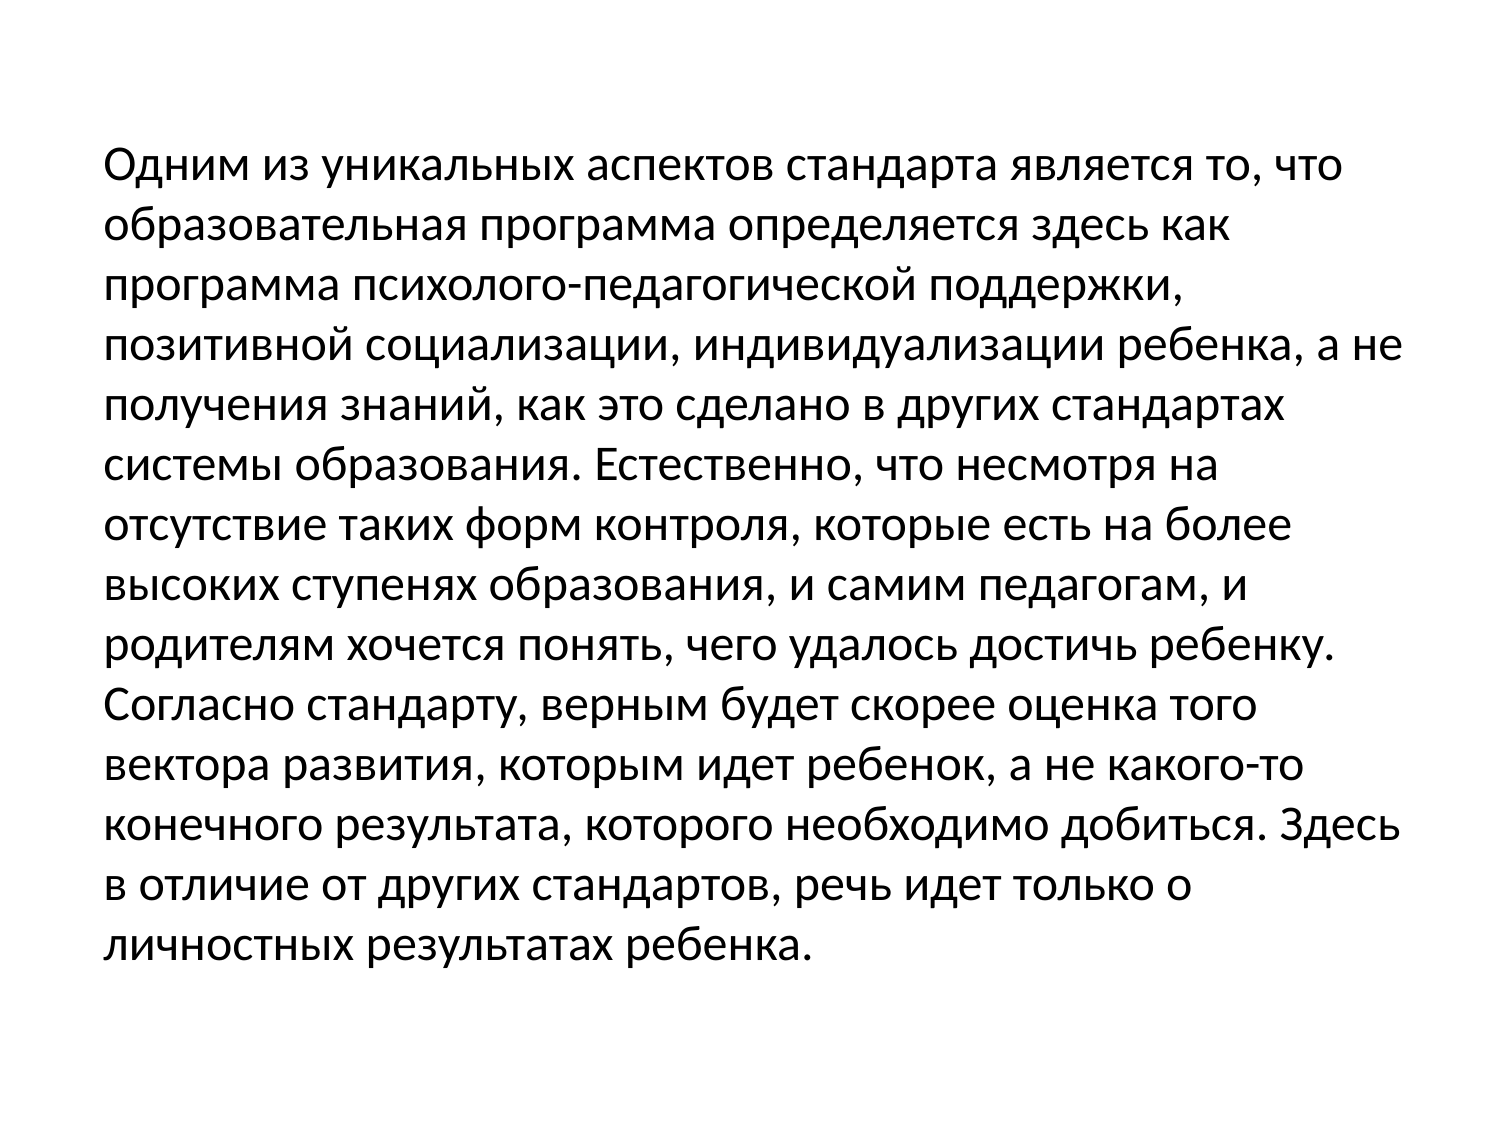

Одним из уникальных аспектов стандарта является то, что образовательная программа определяется здесь как программа психолого-педагогической поддержки, позитивной социализации, индивидуализации ребенка, а не получения знаний, как это сделано в других стандартах системы образования. Естественно, что несмотря на отсутствие таких форм контроля, которые есть на более высоких ступенях образования, и самим педагогам, и родителям хочется понять, чего удалось достичь ребенку. Согласно стандарту, верным будет скорее оценка того вектора развития, которым идет ребенок, а не какого-то конечного результата, которого необходимо добиться. Здесь в отличие от других стандартов, речь идет только о личностных результатах ребенка.